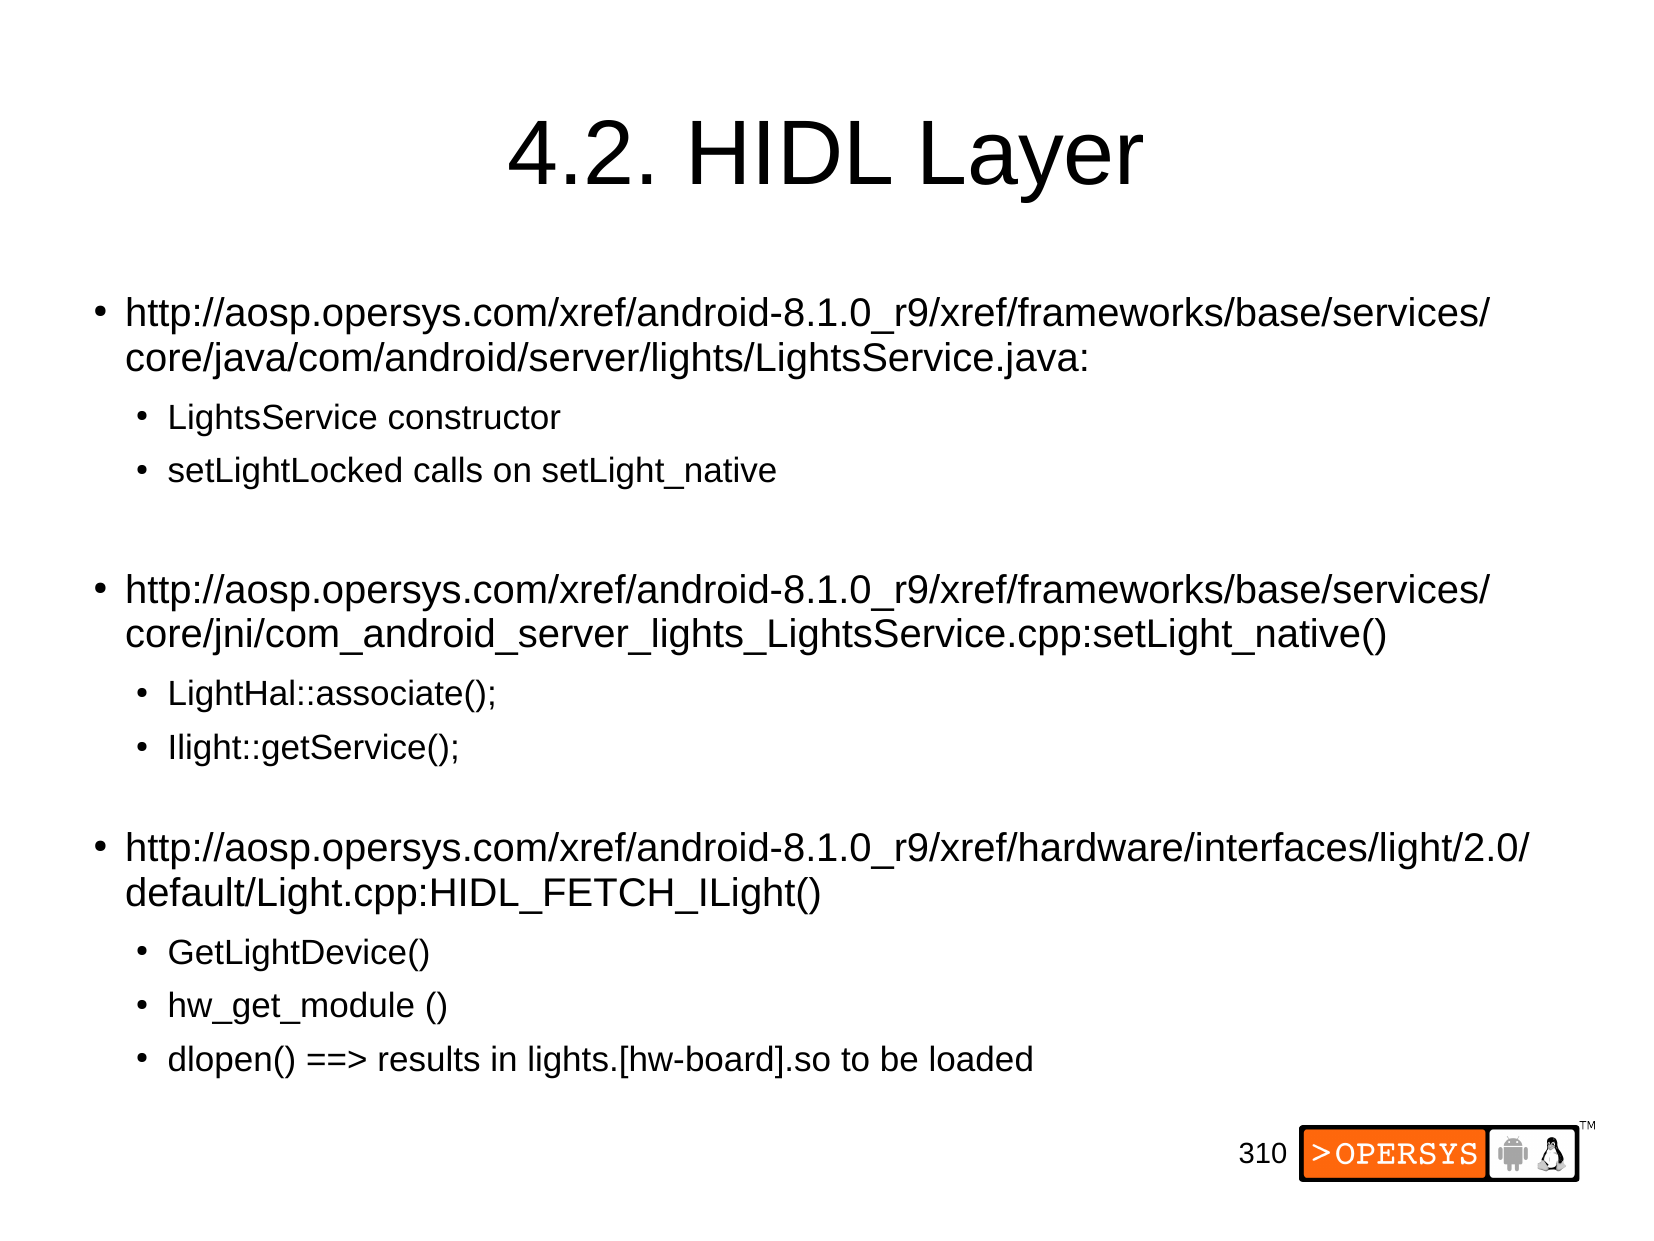

# 4.2. HIDL Layer
http://aosp.opersys.com/xref/android-8.1.0_r9/xref/frameworks/base/services/core/java/com/android/server/lights/LightsService.java:
LightsService constructor
setLightLocked calls on setLight_native
http://aosp.opersys.com/xref/android-8.1.0_r9/xref/frameworks/base/services/core/jni/com_android_server_lights_LightsService.cpp:setLight_native()
LightHal::associate();
Ilight::getService();
http://aosp.opersys.com/xref/android-8.1.0_r9/xref/hardware/interfaces/light/2.0/default/Light.cpp:HIDL_FETCH_ILight()
GetLightDevice()
hw_get_module ()
dlopen() ==> results in lights.[hw-board].so to be loaded